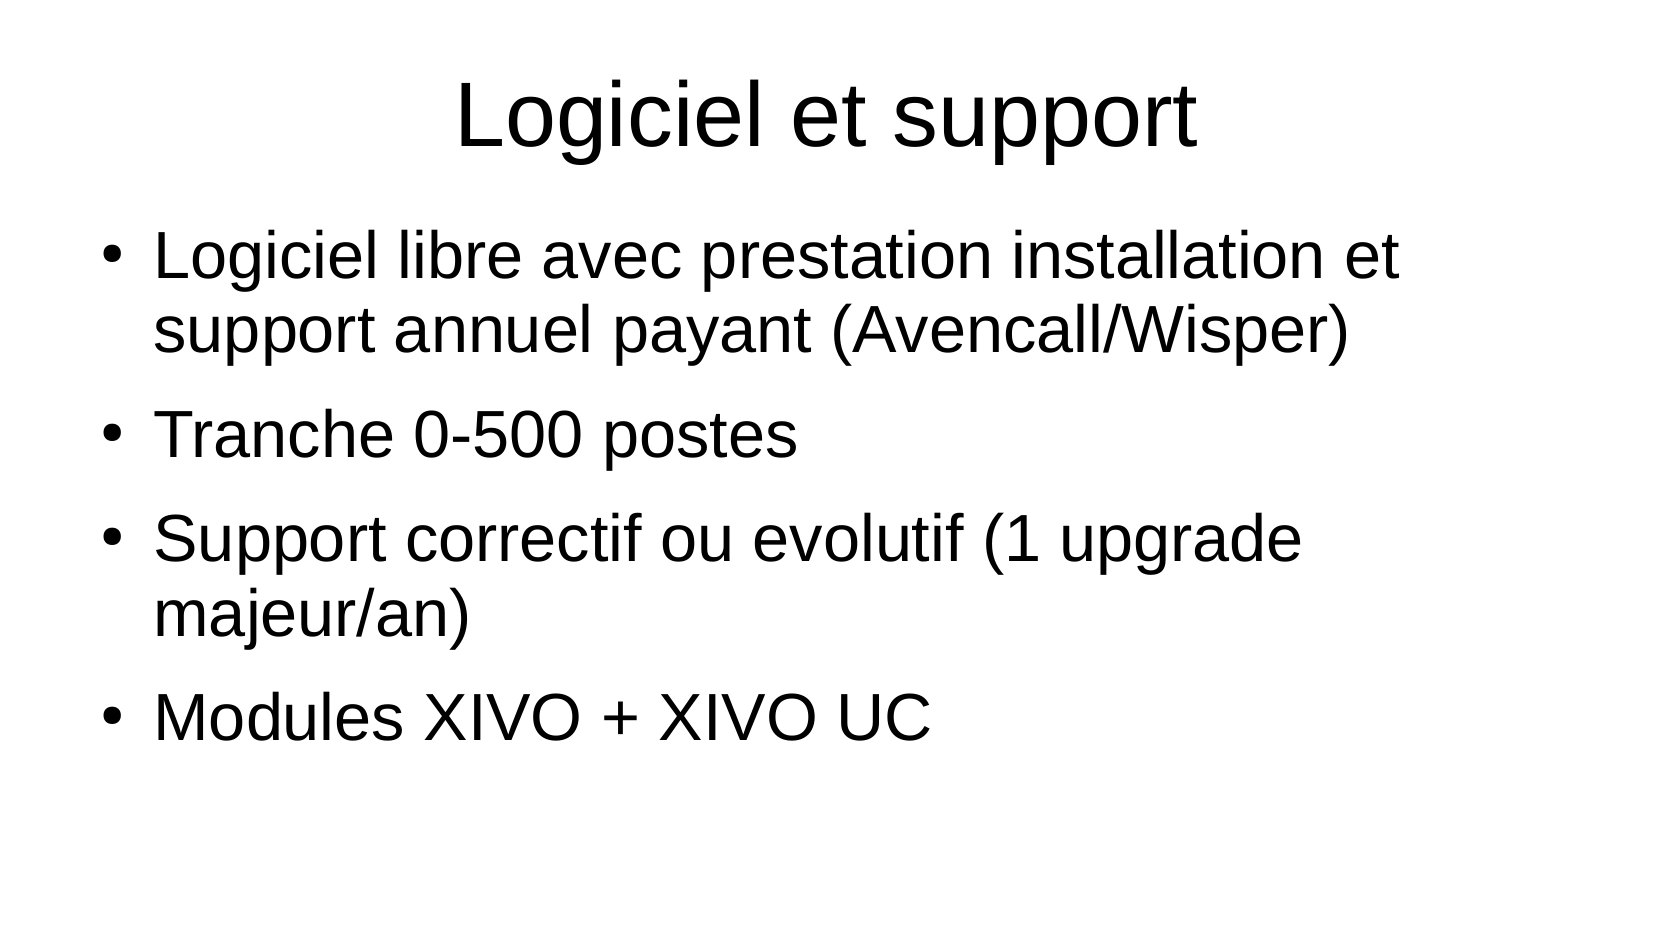

# Logiciel et support
Logiciel libre avec prestation installation et support annuel payant (Avencall/Wisper)
Tranche 0-500 postes
Support correctif ou evolutif (1 upgrade majeur/an)
Modules XIVO + XIVO UC